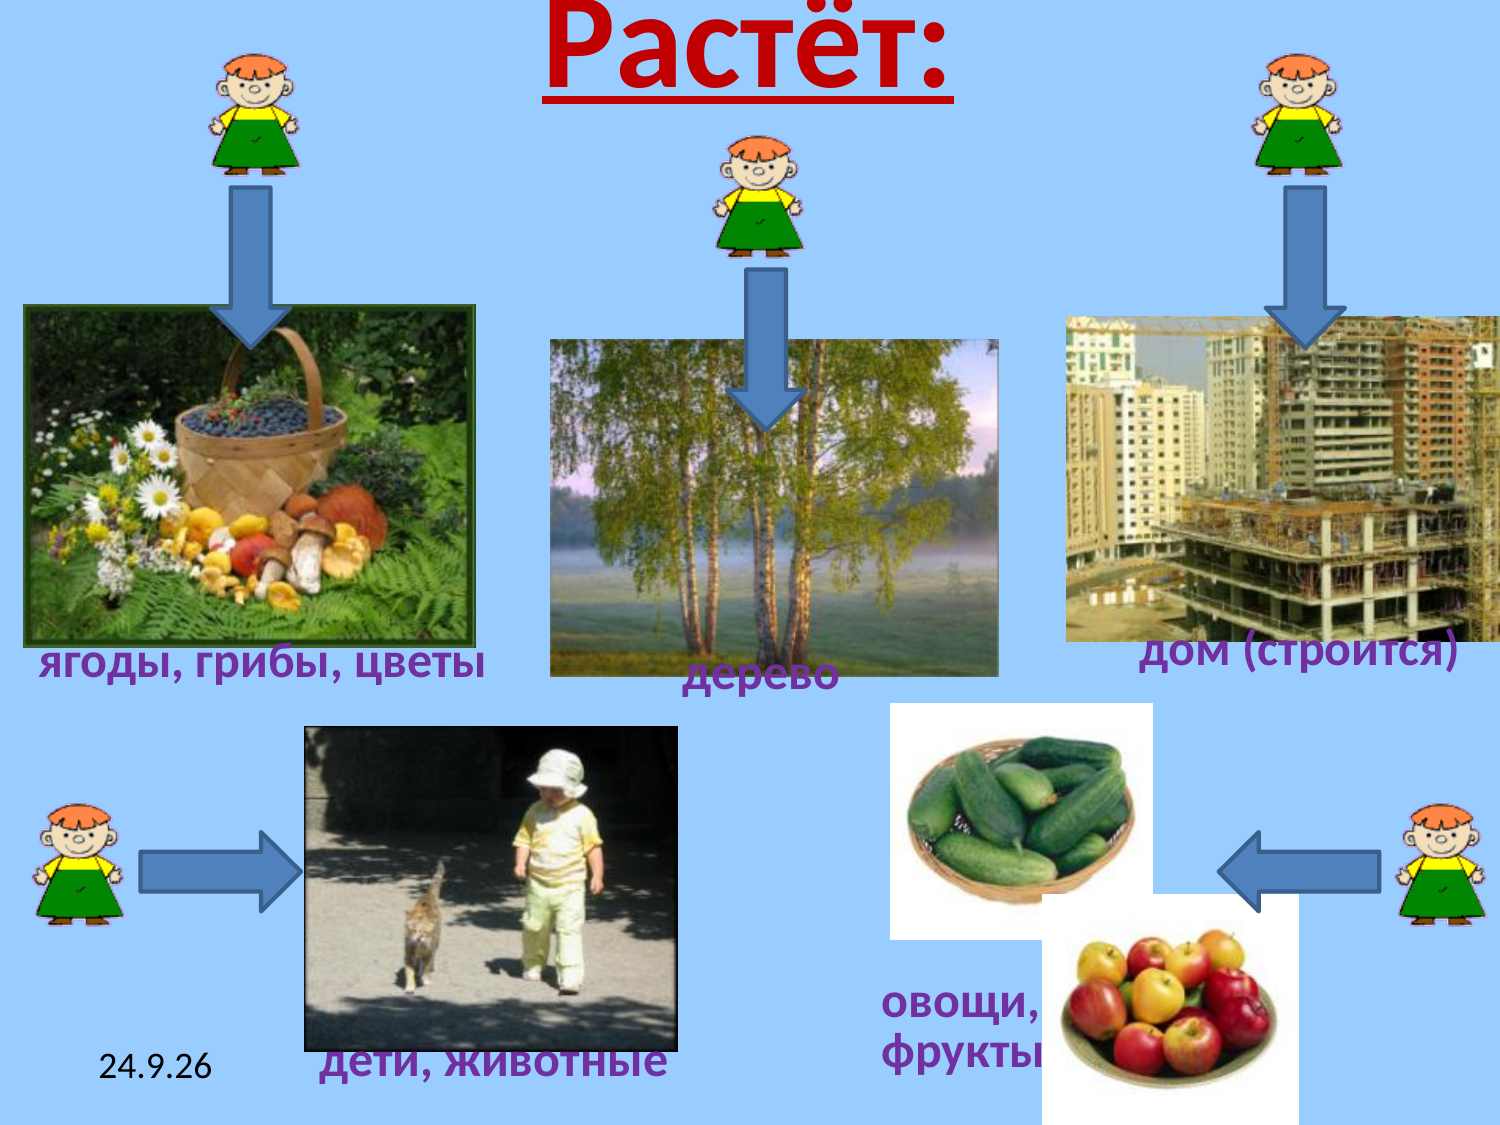

Растёт:
дом (строится)
ягоды, грибы, цветы
дерево
овощи,
фрукты
дети, животные